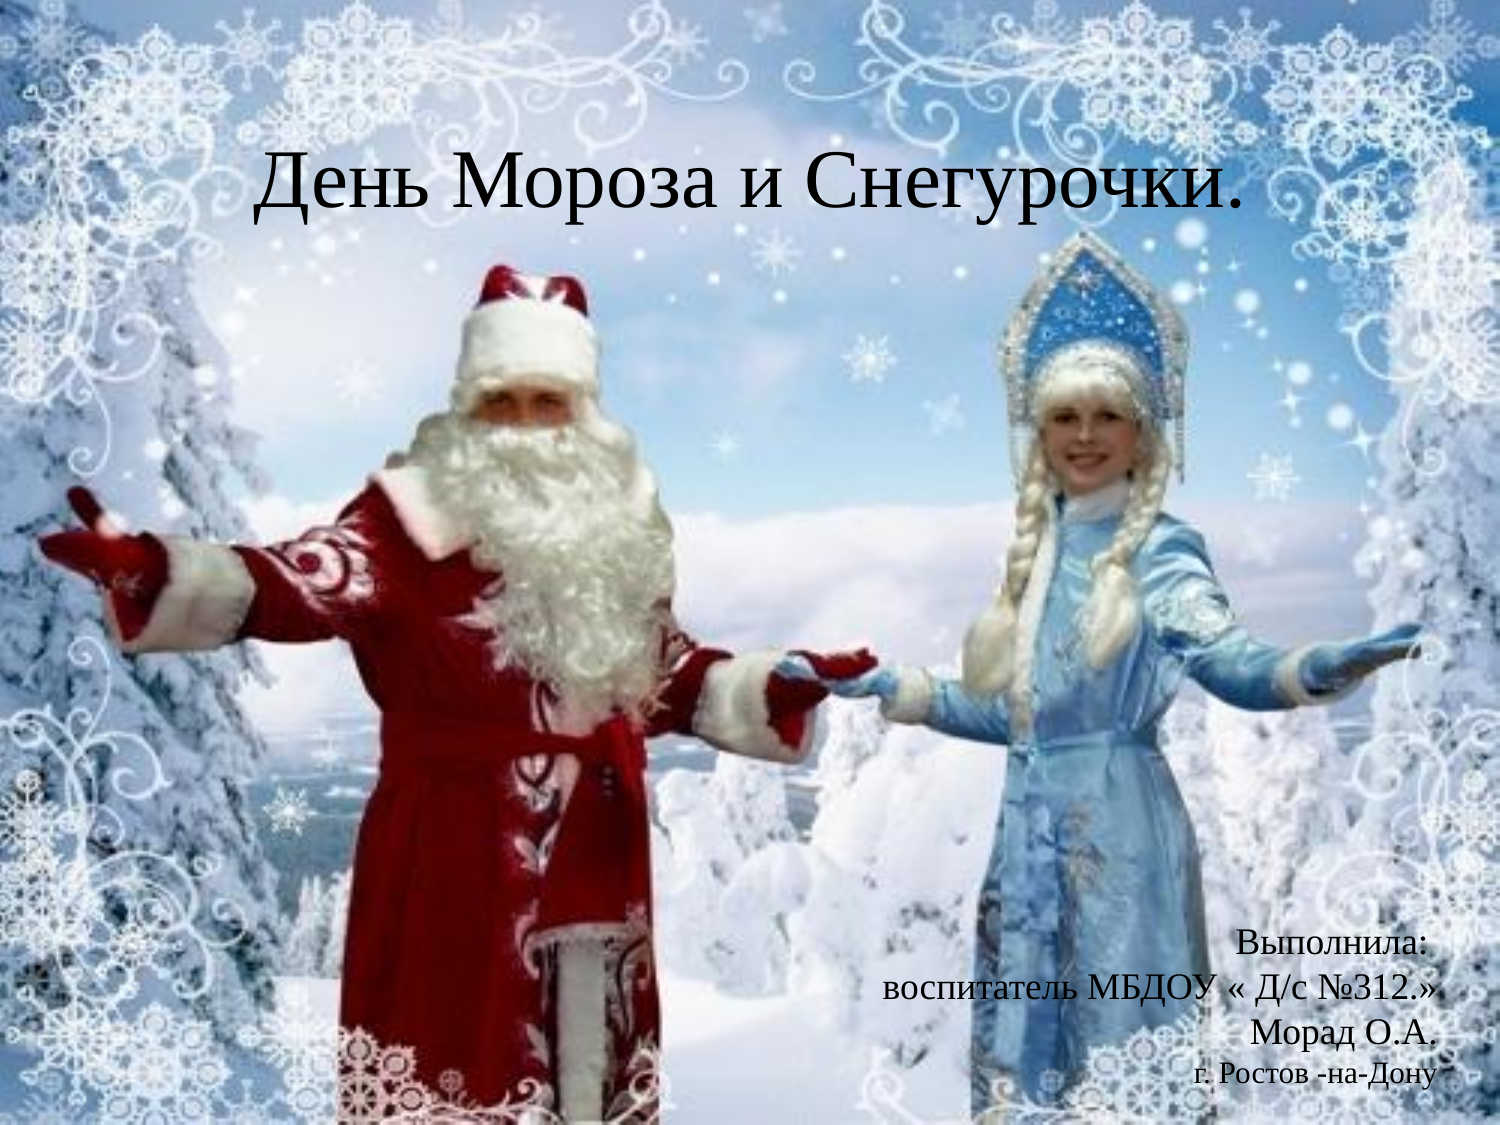

# День Мороза и Снегурочки.
Выполнила:
воспитатель МБДОУ « Д/с №312.»
 Морад О.А.
г. Ростов -на-Дону